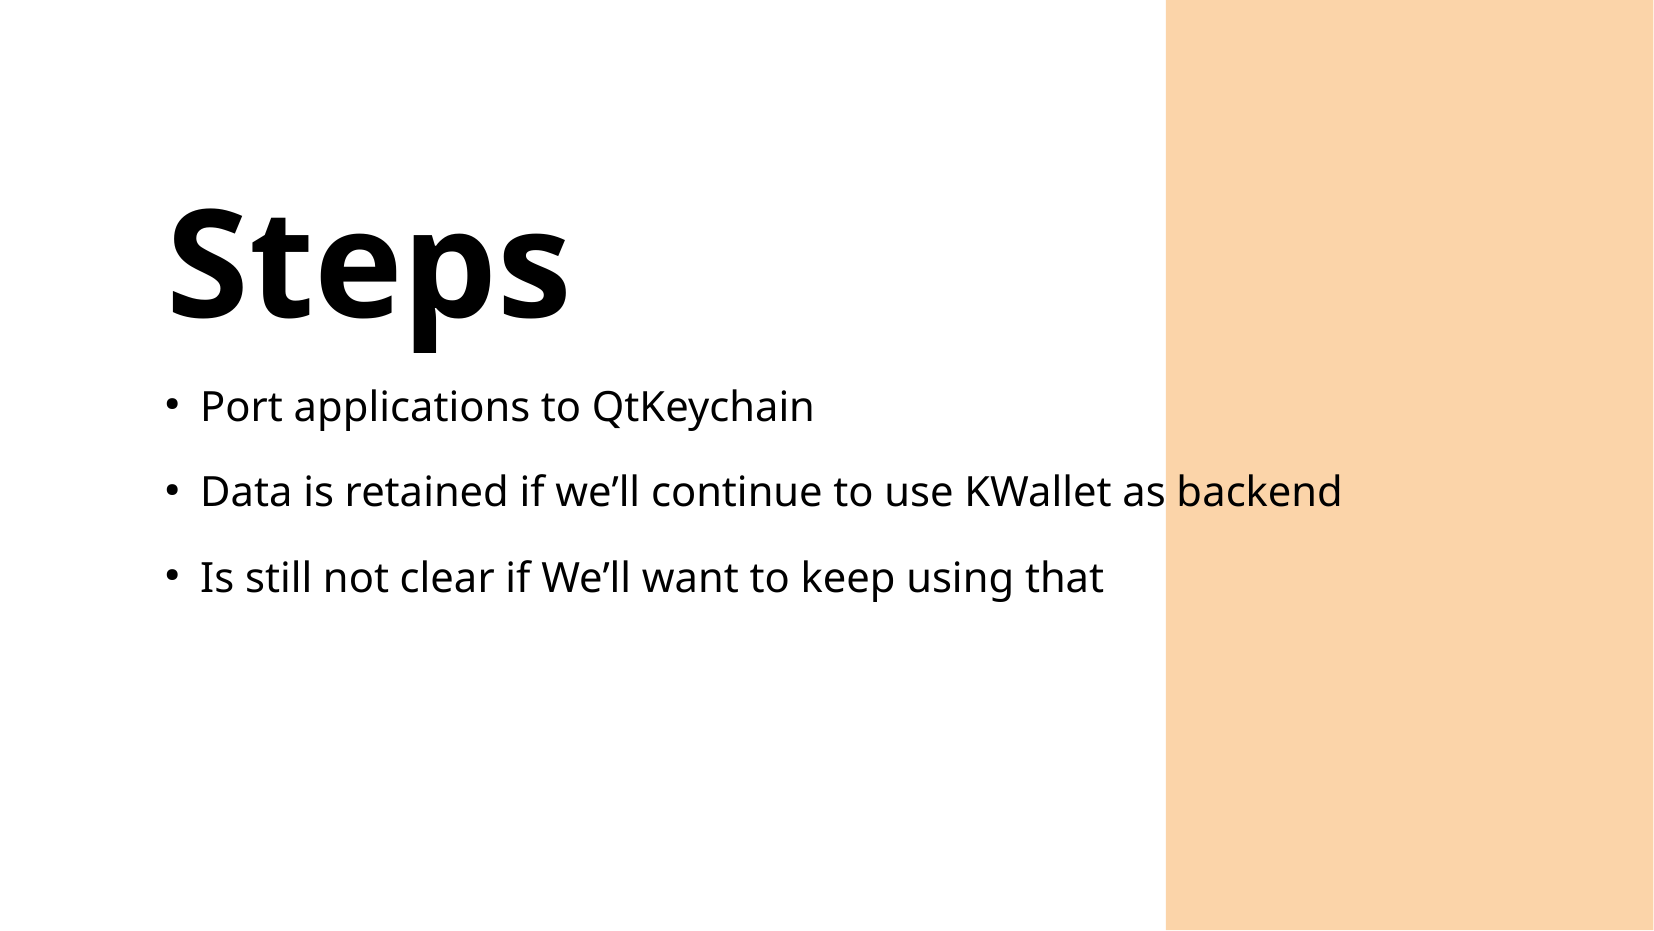

Steps
Port applications to QtKeychain
Data is retained if we’ll continue to use KWallet as backend
Is still not clear if We’ll want to keep using that